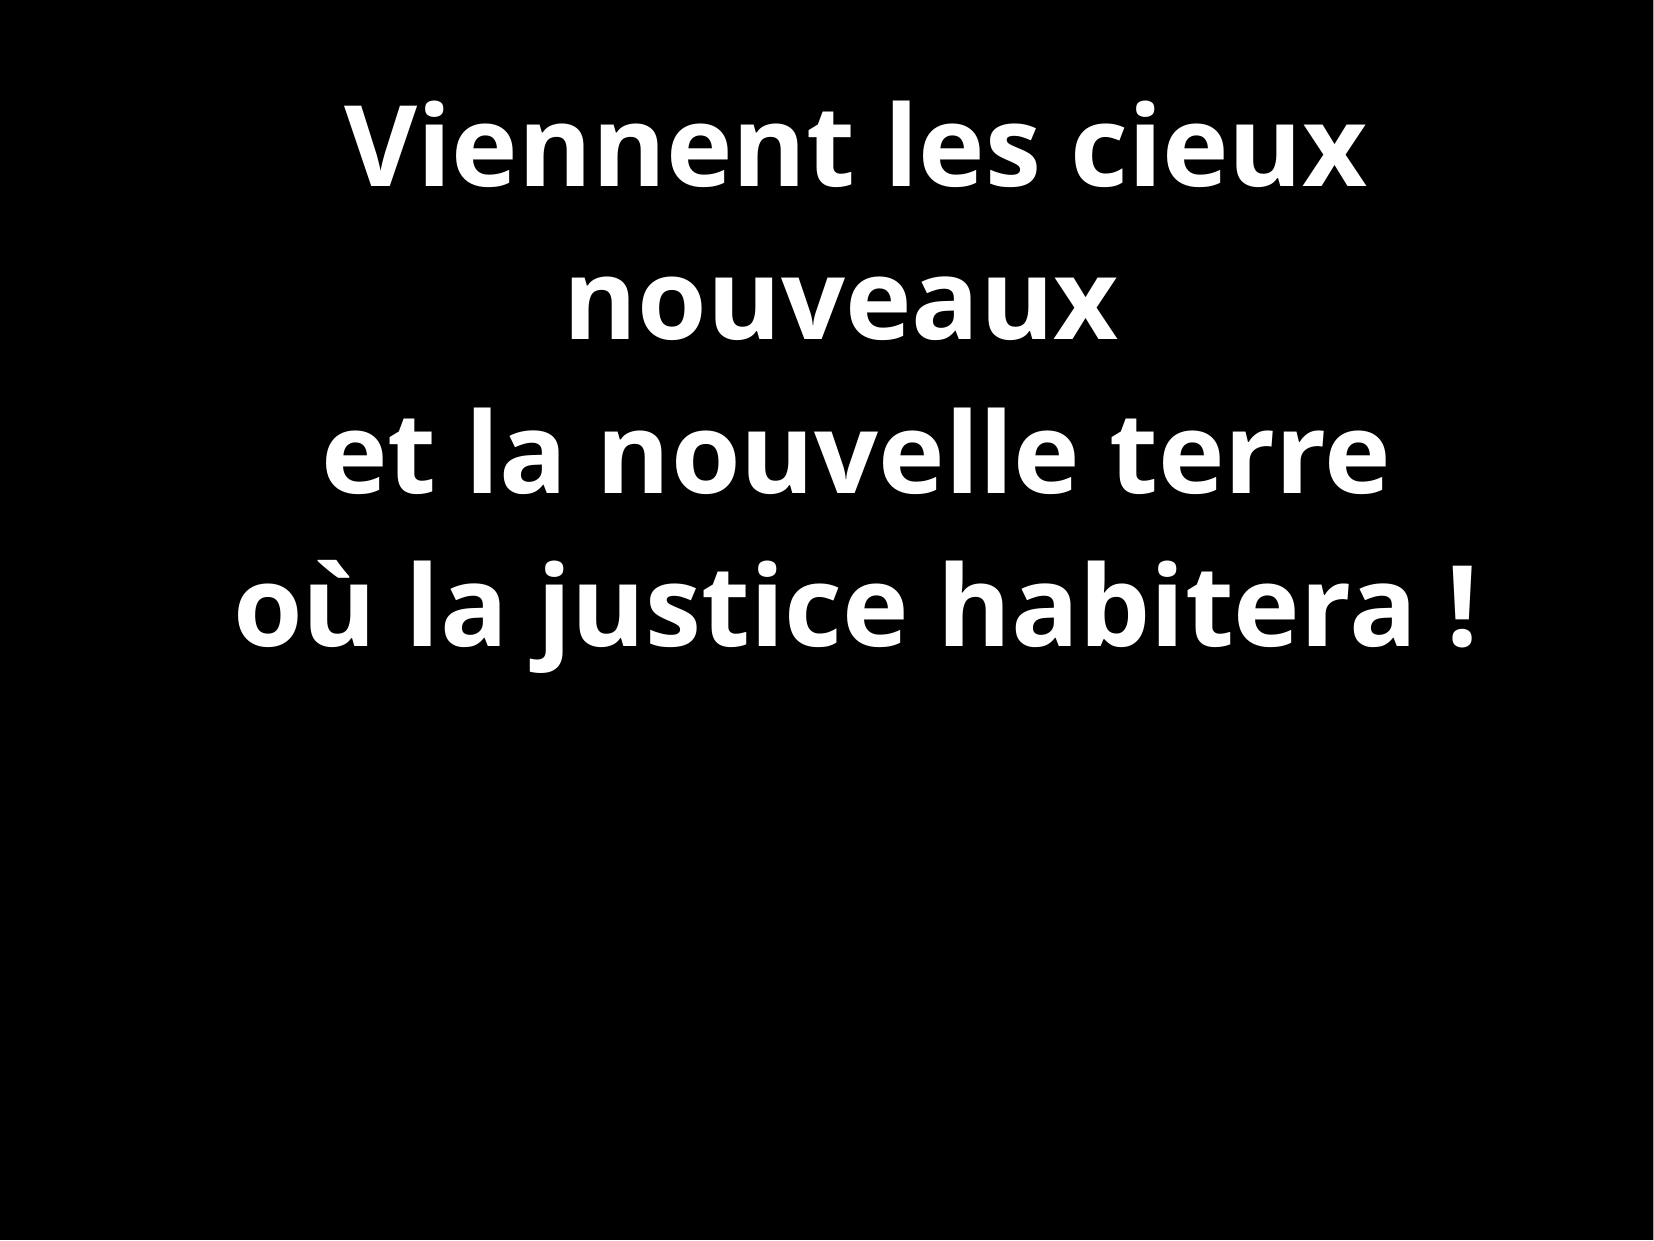

Viennent les cieux nouveaux
et la nouvelle terre
où la justice habitera !